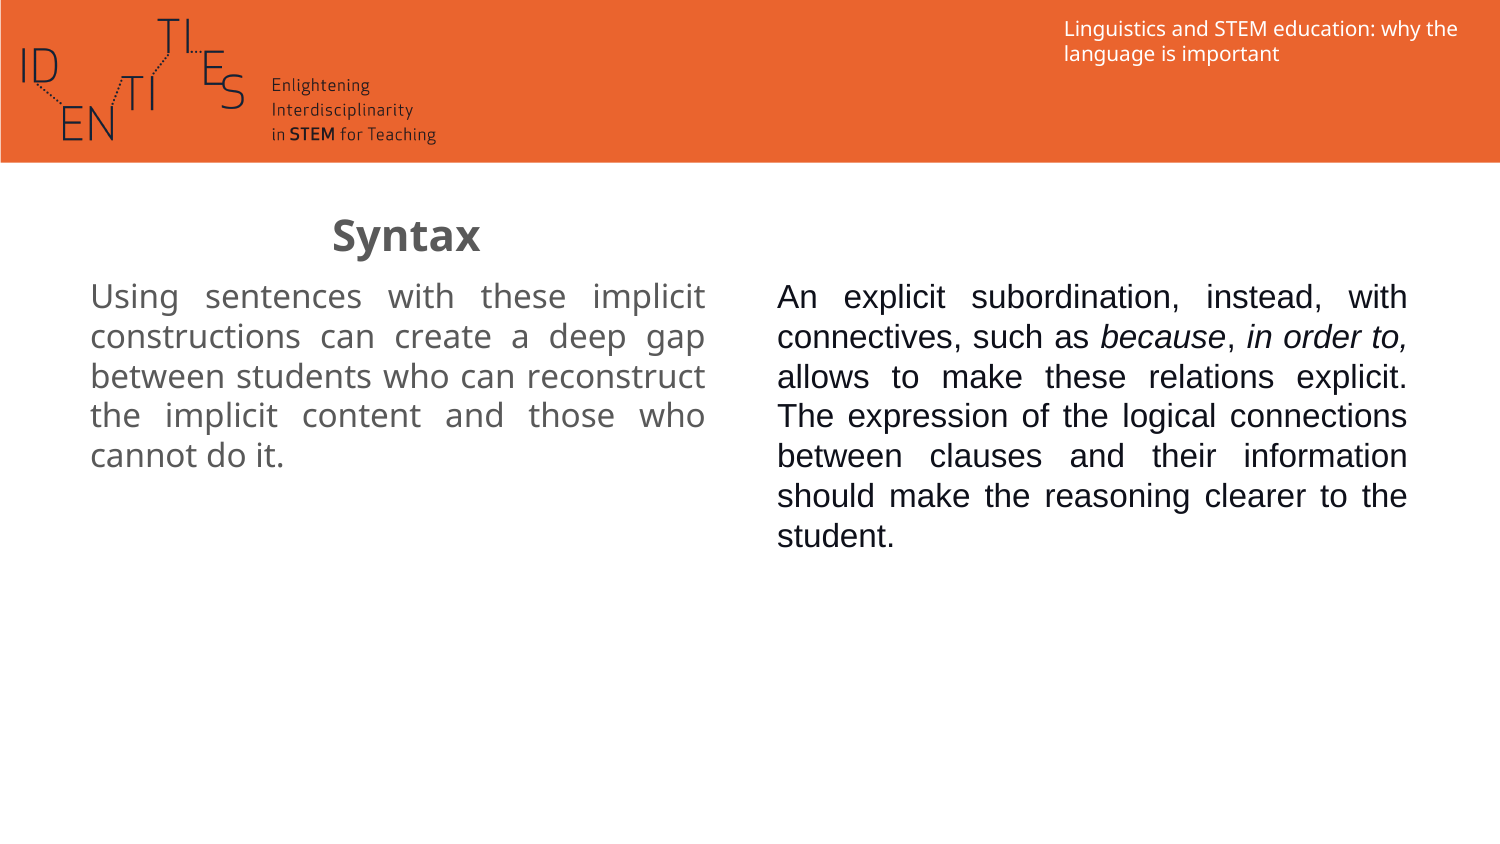

Linguistics and STEM education: why the language is important
#
Syntax
Using sentences with these implicit constructions can create a deep gap between students who can reconstruct the implicit content and those who cannot do it.
An explicit subordination, instead, with connectives, such as because, in order to, allows to make these relations explicit. The expression of the logical connections between clauses and their information should make the reasoning clearer to the student.